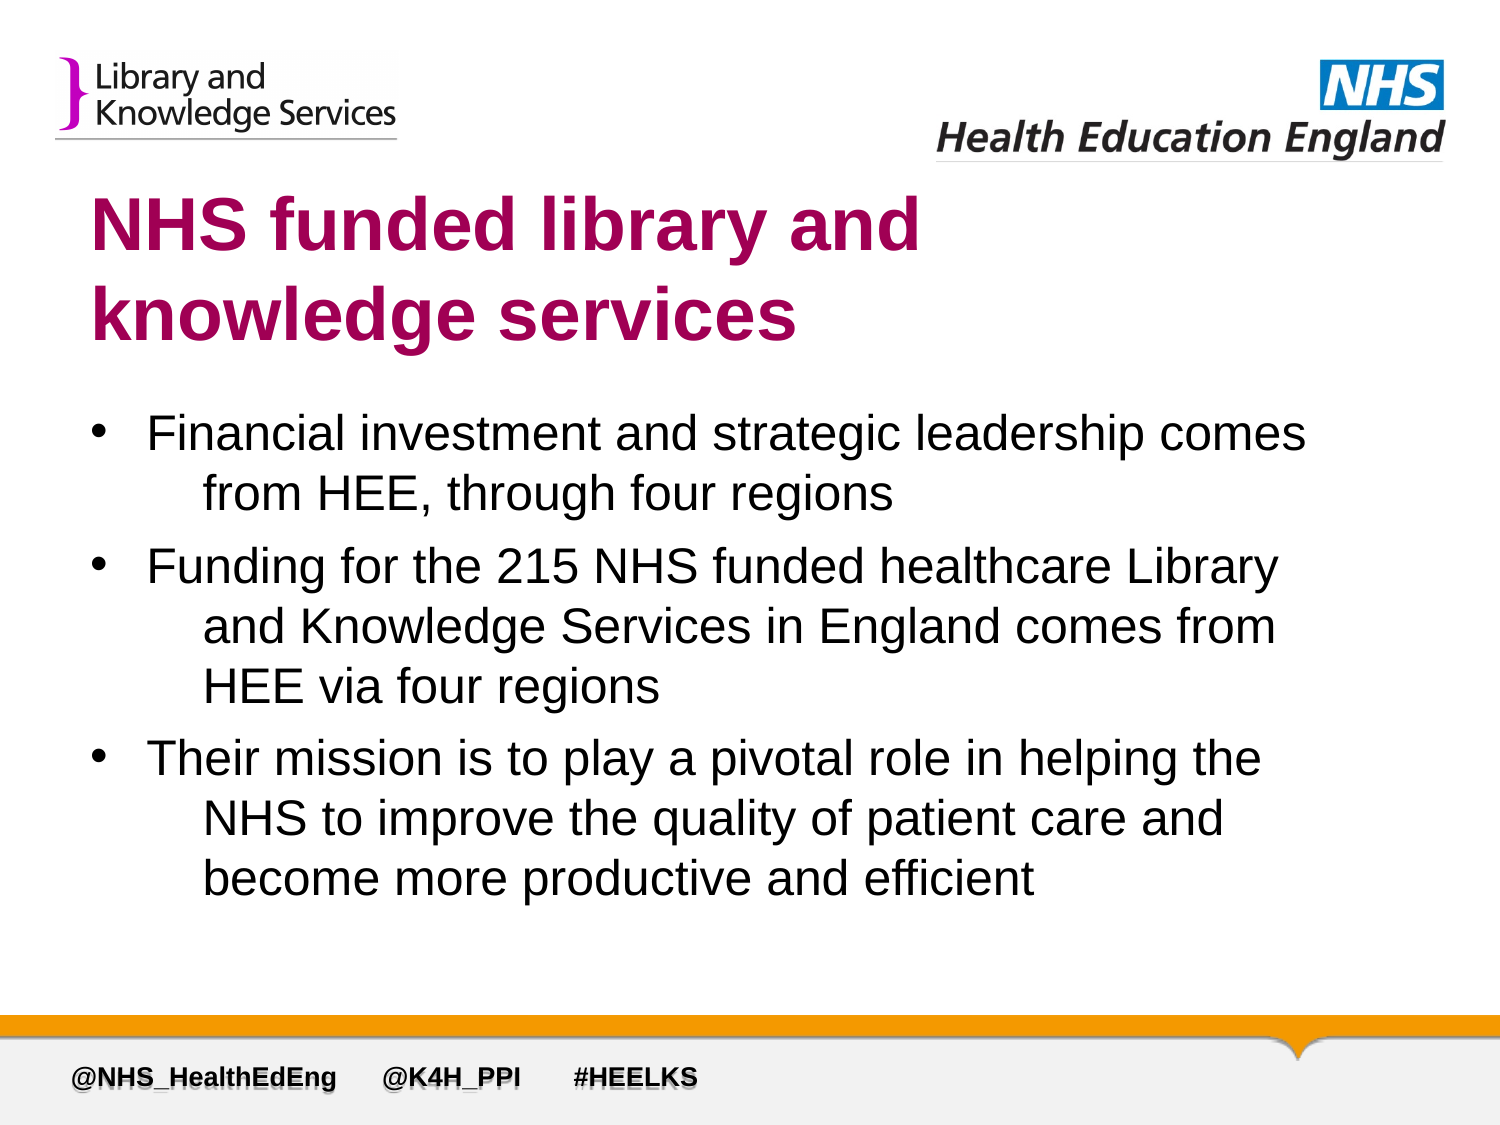

# NHS funded library and knowledge services
Financial investment and strategic leadership comes from HEE, through four regions
Funding for the 215 NHS funded healthcare Library and Knowledge Services in England comes from HEE via four regions
Their mission is to play a pivotal role in helping the NHS to improve the quality of patient care and become more productive and efficient
@NHS_HealthEdEng @K4H_PPI #HEELKS